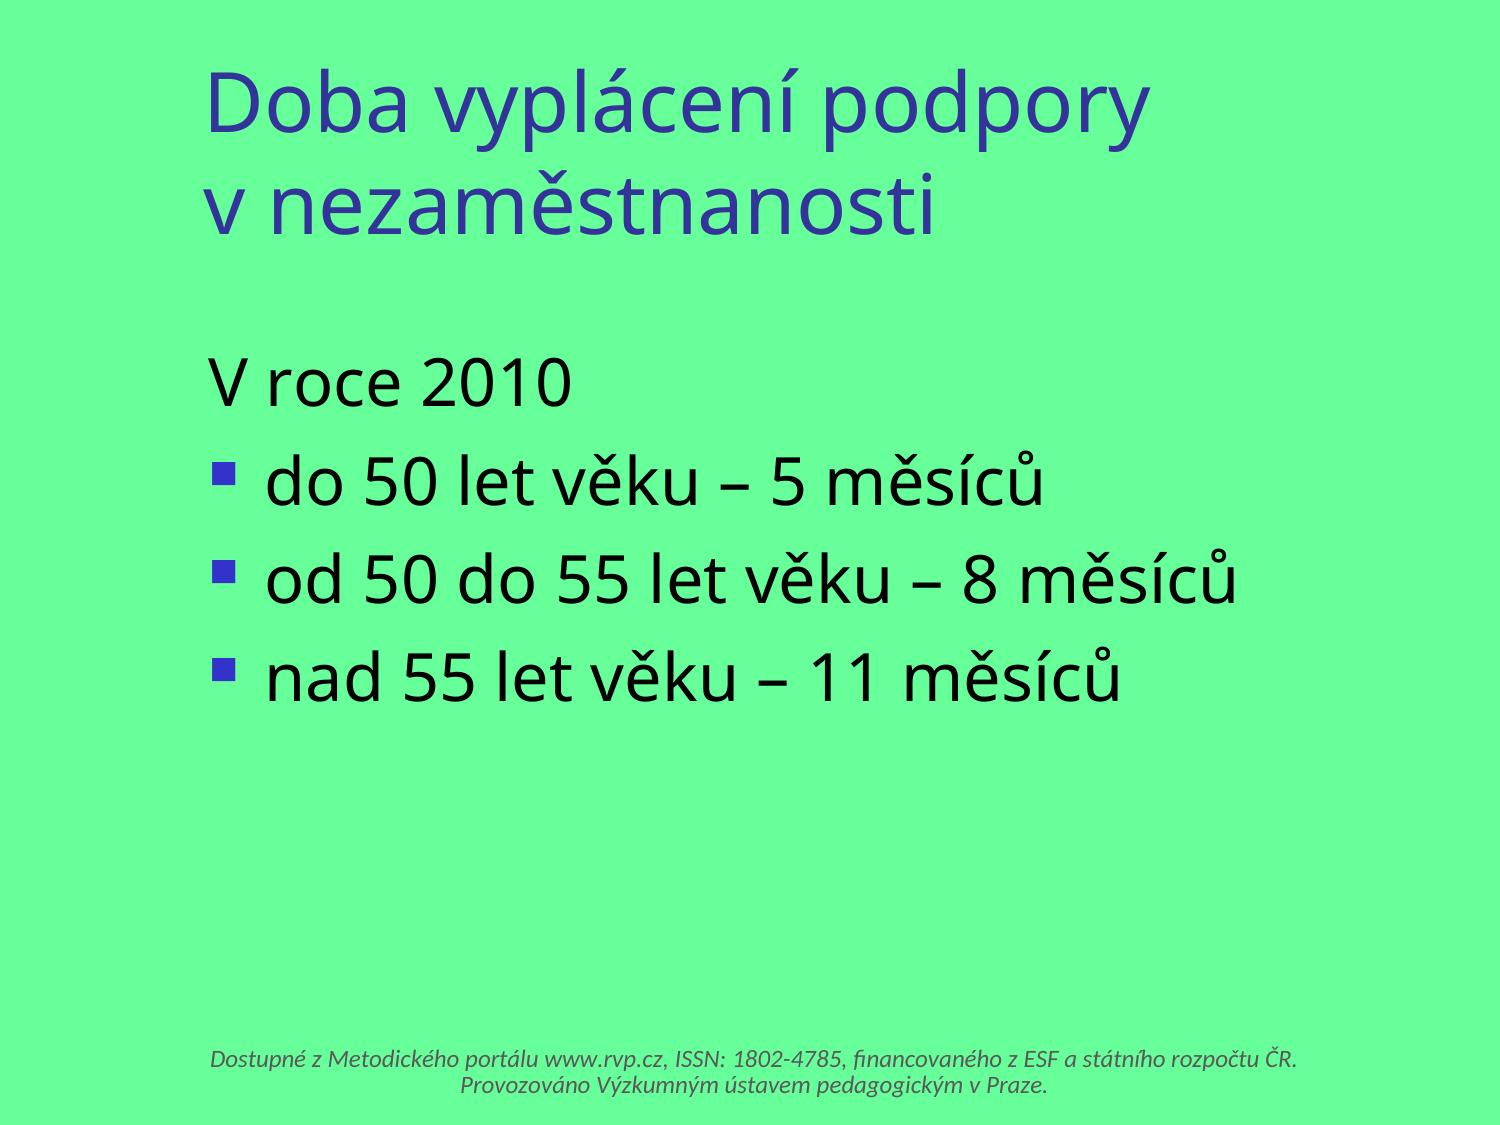

# Doba vyplácení podpory v nezaměstnanosti
V roce 2010
do 50 let věku – 5 měsíců
od 50 do 55 let věku – 8 měsíců
nad 55 let věku – 11 měsíců
Dostupné z Metodického portálu www.rvp.cz, ISSN: 1802-4785, financovaného z ESF a státního rozpočtu ČR. Provozováno Výzkumným ústavem pedagogickým v Praze.